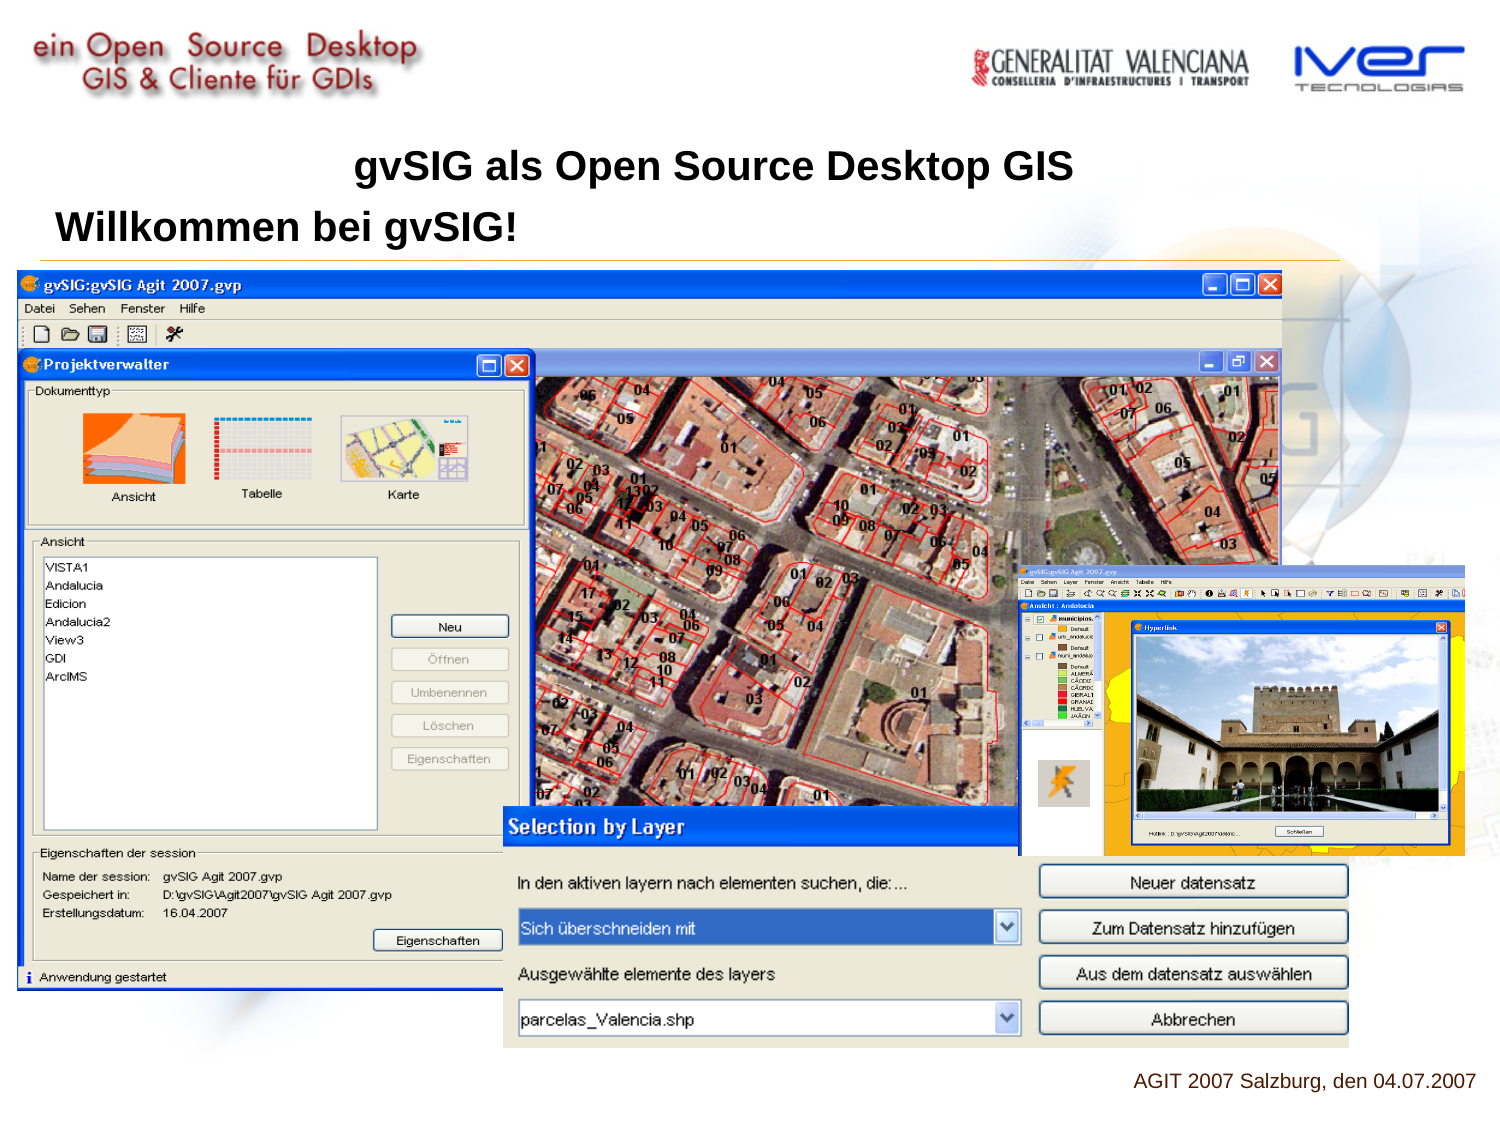

gvSIG als Open Source Desktop GIS
Willkommen bei gvSIG!
AGIT 2007 Salzburg, den 04.07.2007